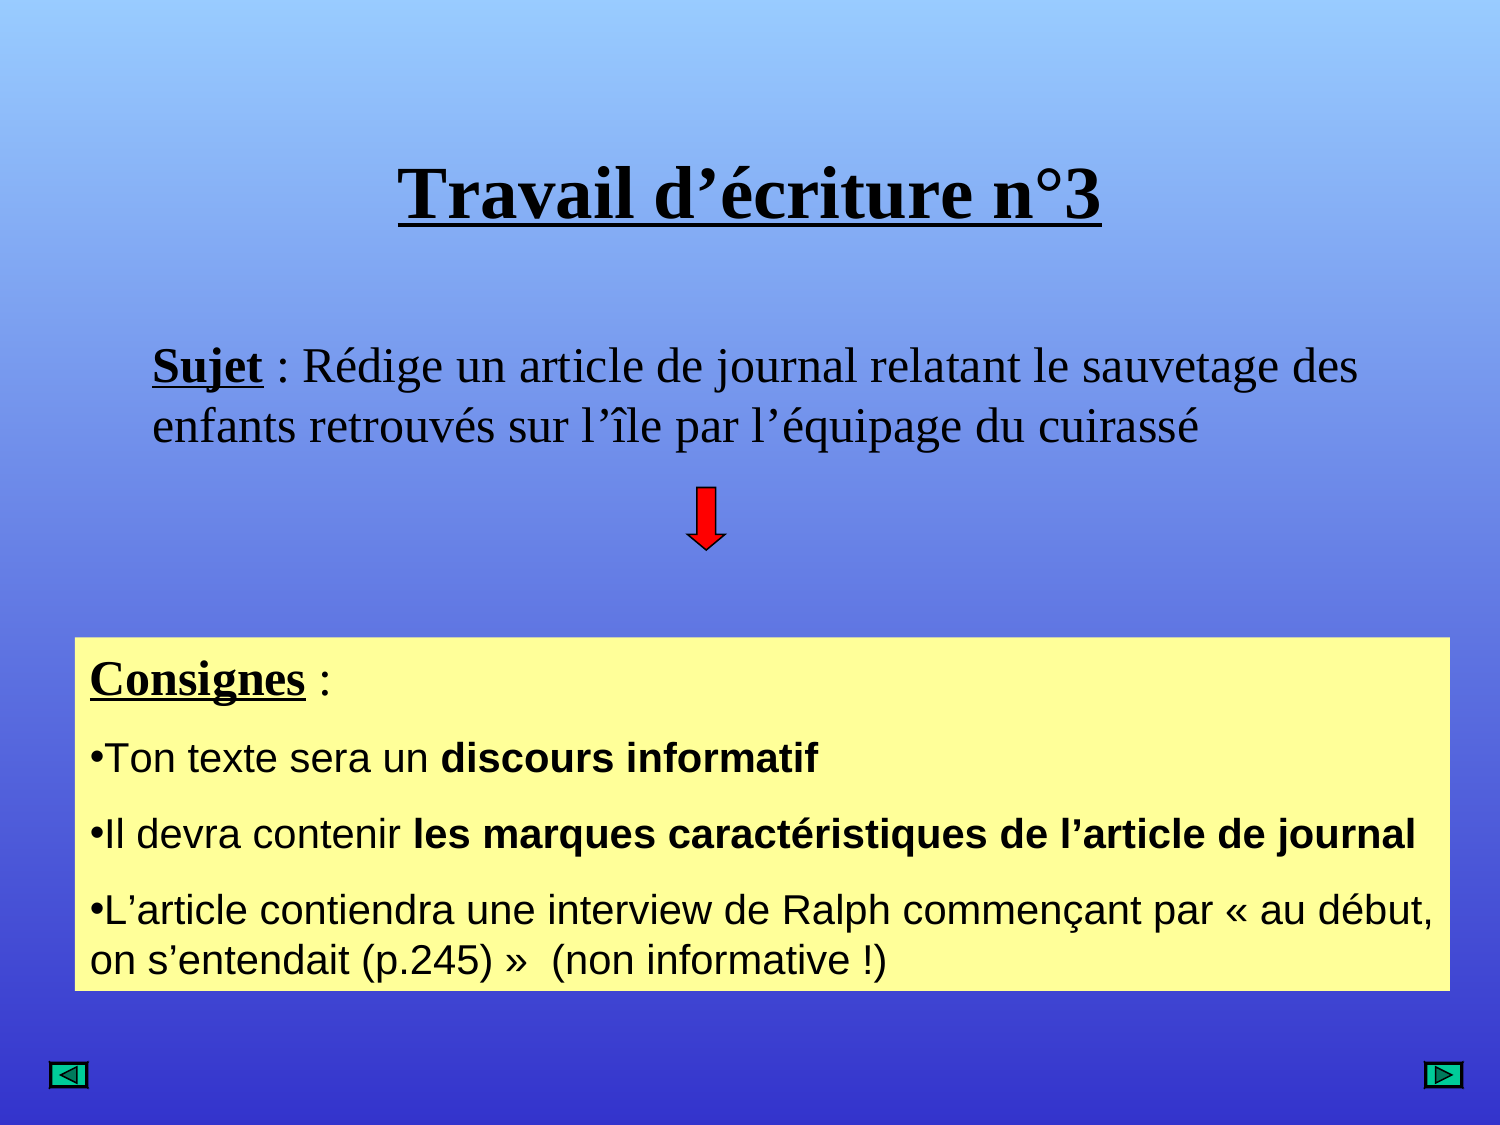

# Travail d’écriture n°3
Sujet : Rédige un article de journal relatant le sauvetage des enfants retrouvés sur l’île par l’équipage du cuirassé
Consignes :
Ton texte sera un discours informatif
Il devra contenir les marques caractéristiques de l’article de journal
L’article contiendra une interview de Ralph commençant par « au début, on s’entendait (p.245) » (non informative !)